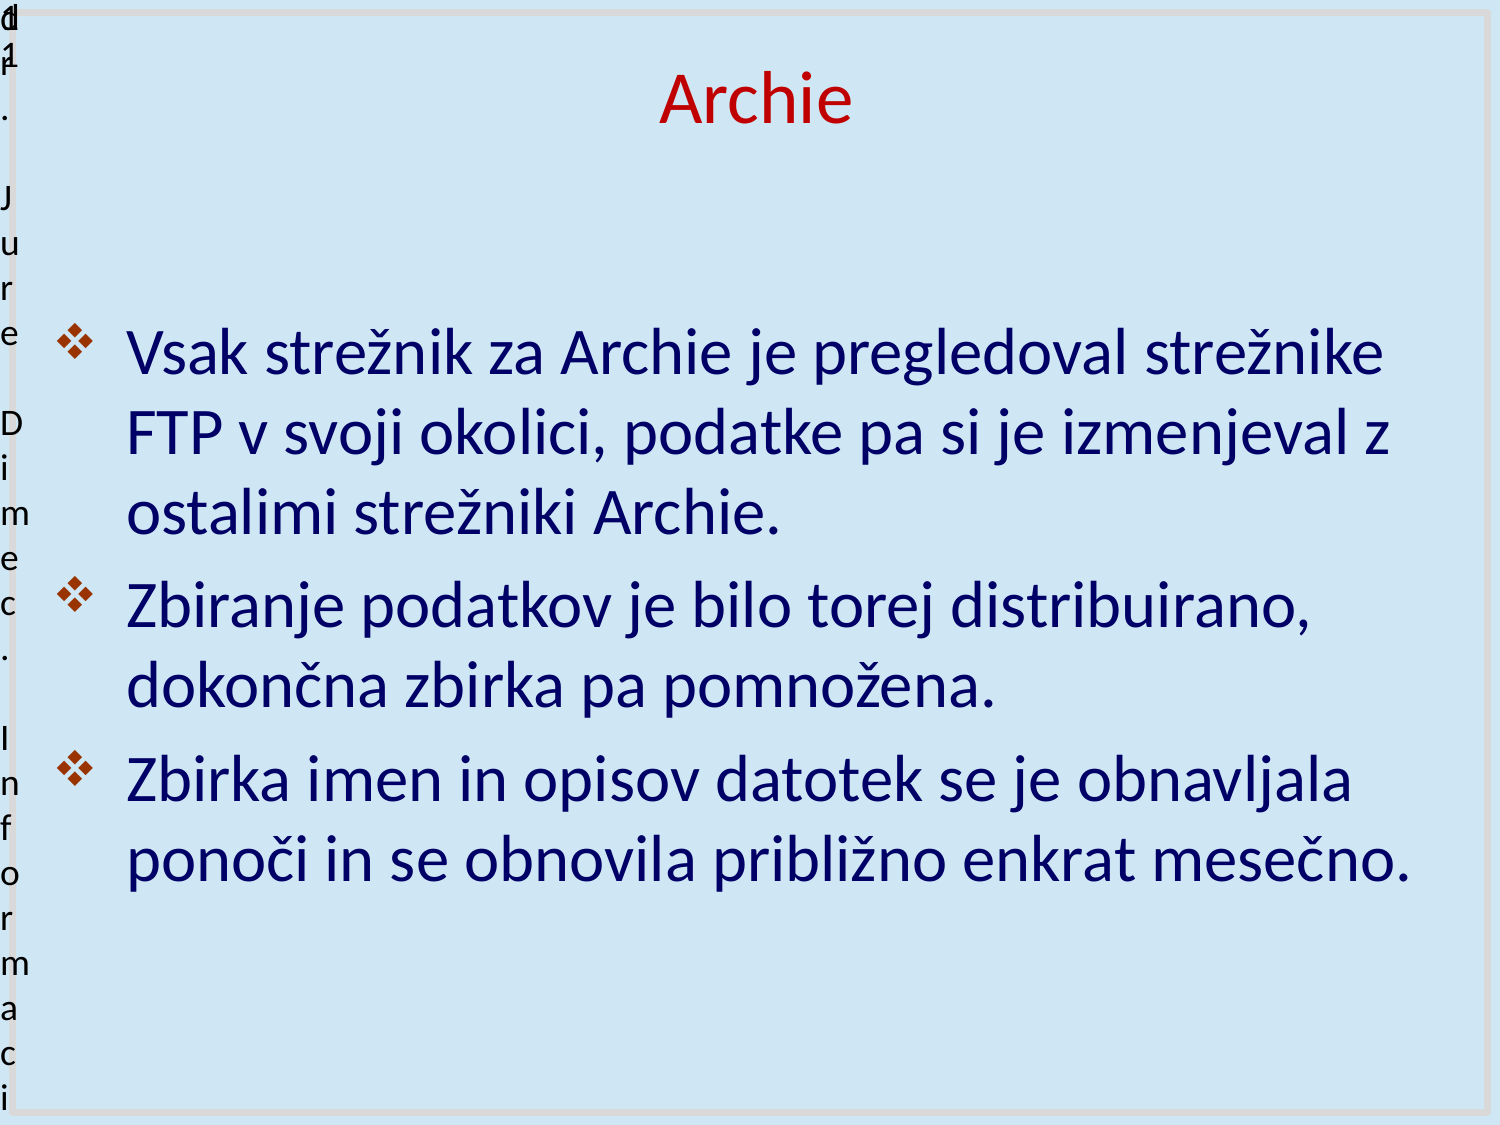

dr. Jure Dimec. Informacijski viri na Internetu (2010 / 11). Predspletne internetne storitve 2.
# Archie
Vsak strežnik za Archie je pregledoval strežnike FTP v svoji okolici, podatke pa si je izmenjeval z ostalimi strežniki Archie.
Zbiranje podatkov je bilo torej distribuirano, dokončna zbirka pa pomnožena.
Zbirka imen in opisov datotek se je obnavljala ponoči in se obnovila približno enkrat mesečno.